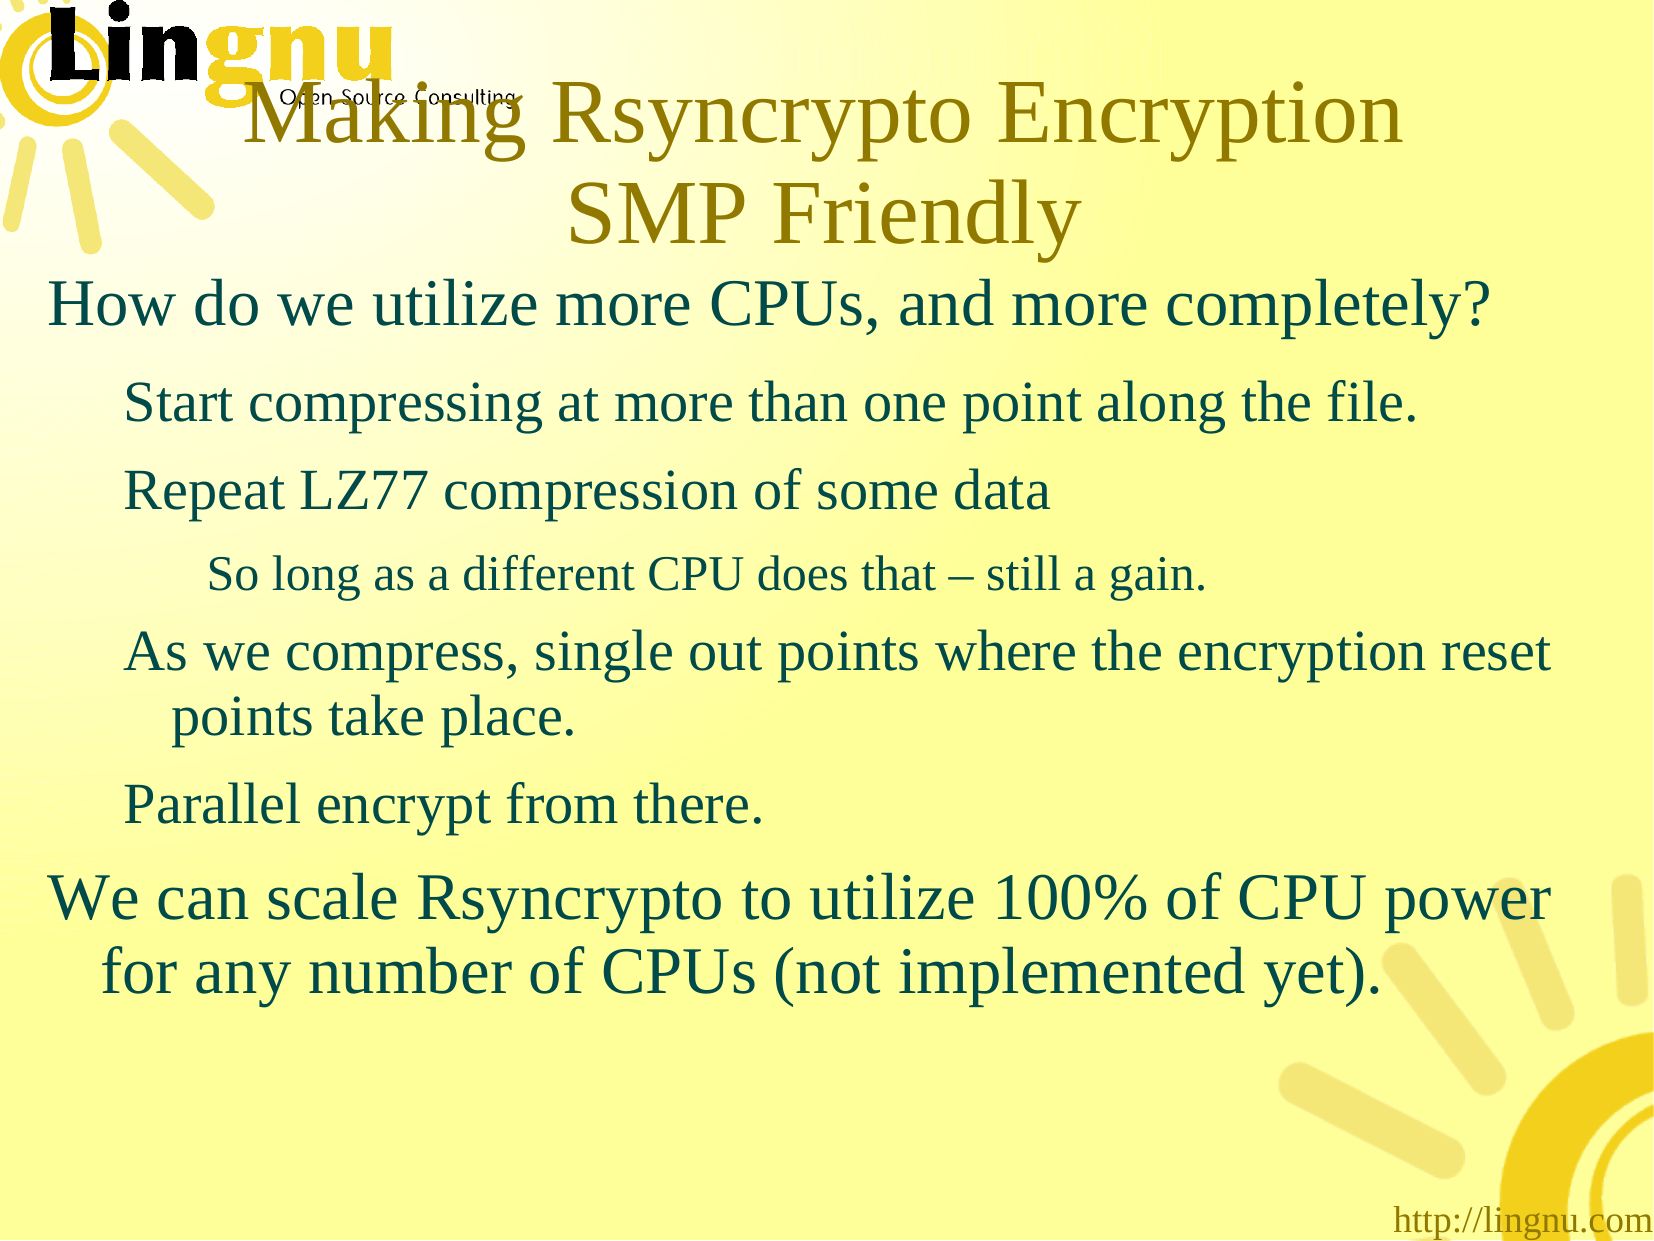

# Making Rsyncrypto Encryption SMP Friendly
How do we utilize more CPUs, and more completely?
Start compressing at more than one point along the file.
Repeat LZ77 compression of some data
So long as a different CPU does that – still a gain.
As we compress, single out points where the encryption reset points take place.
Parallel encrypt from there.
We can scale Rsyncrypto to utilize 100% of CPU power for any number of CPUs (not implemented yet).